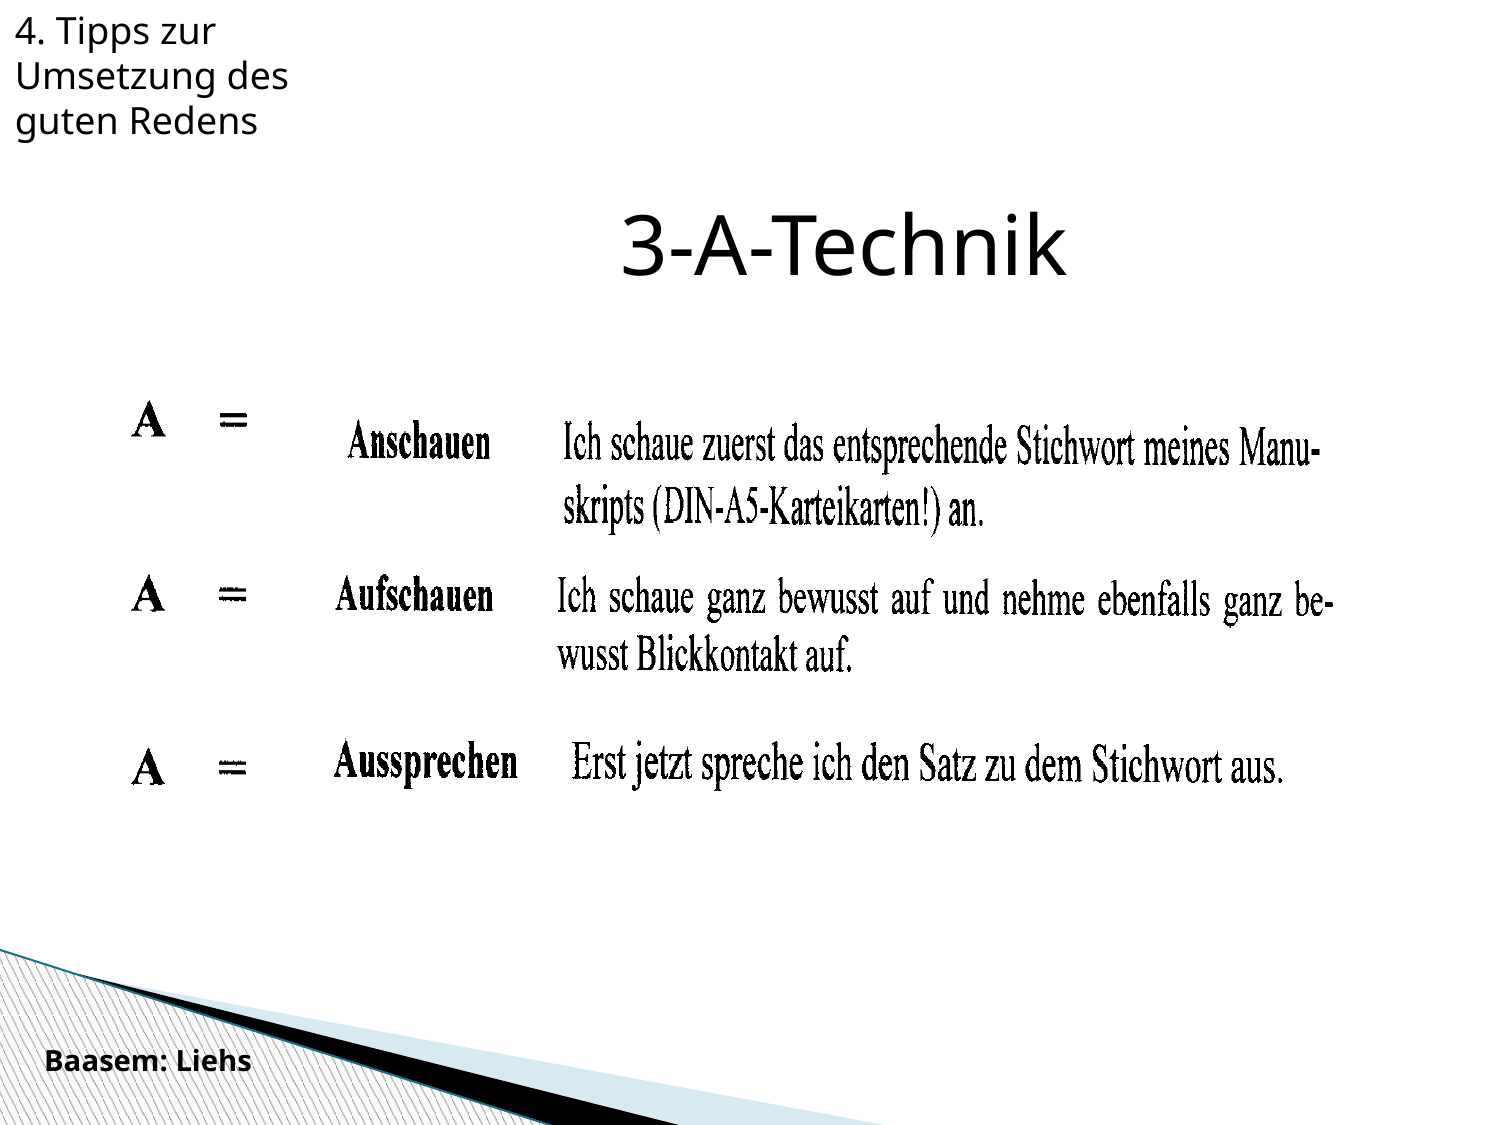

4. Tipps zur Umsetzung des guten Redens
3-A-Technik
Baasem: Liehs